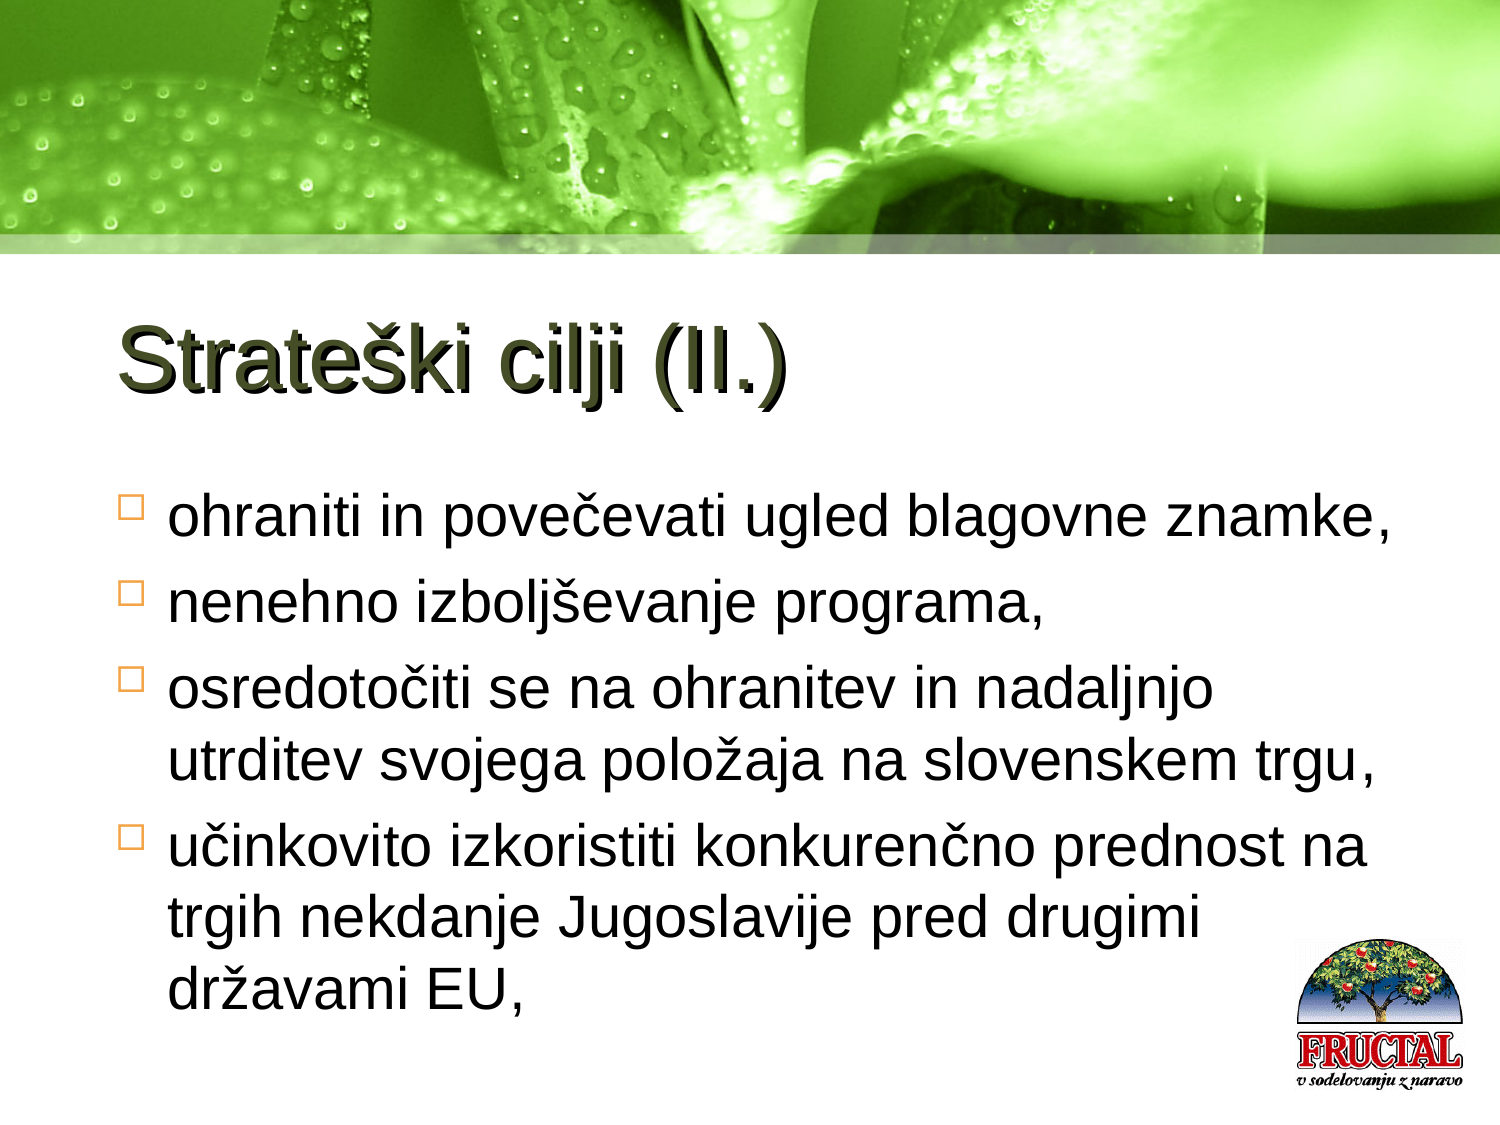

# Strateški cilji (II.)
ohraniti in povečevati ugled blagovne znamke,
nenehno izboljševanje programa,
osredotočiti se na ohranitev in nadaljnjo utrditev svojega položaja na slovenskem trgu,
učinkovito izkoristiti konkurenčno prednost na trgih nekdanje Jugoslavije pred drugimi državami EU,